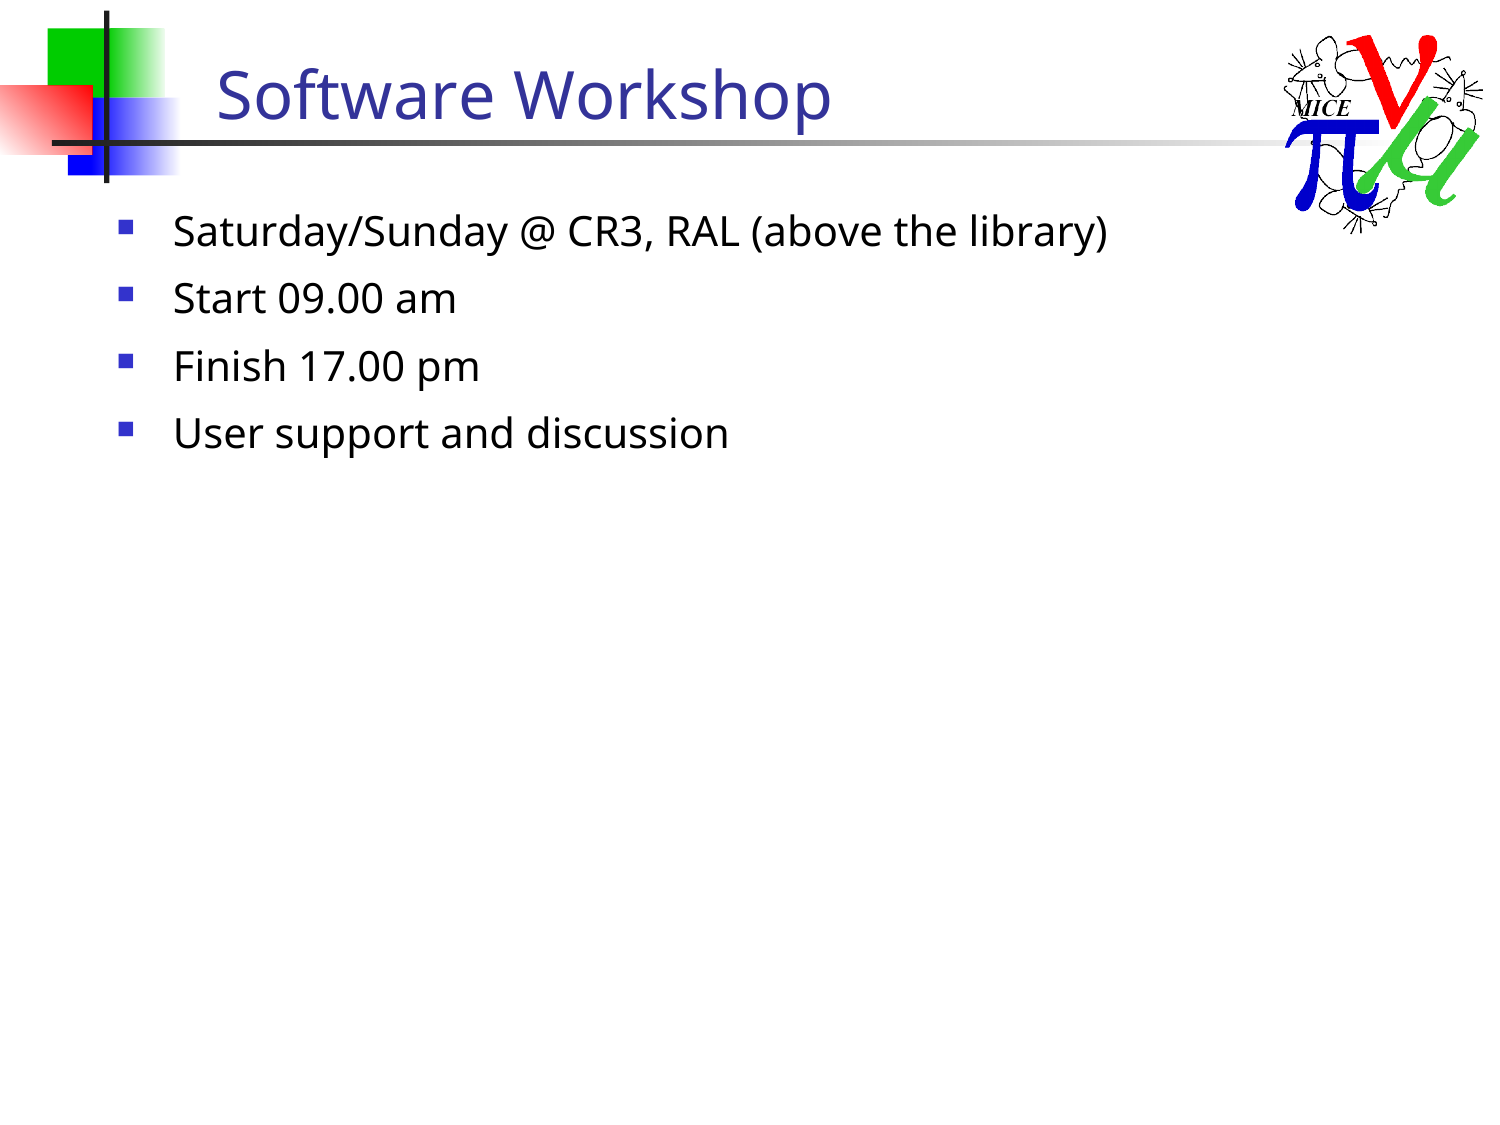

# Software Workshop
Saturday/Sunday @ CR3, RAL (above the library)
Start 09.00 am
Finish 17.00 pm
User support and discussion